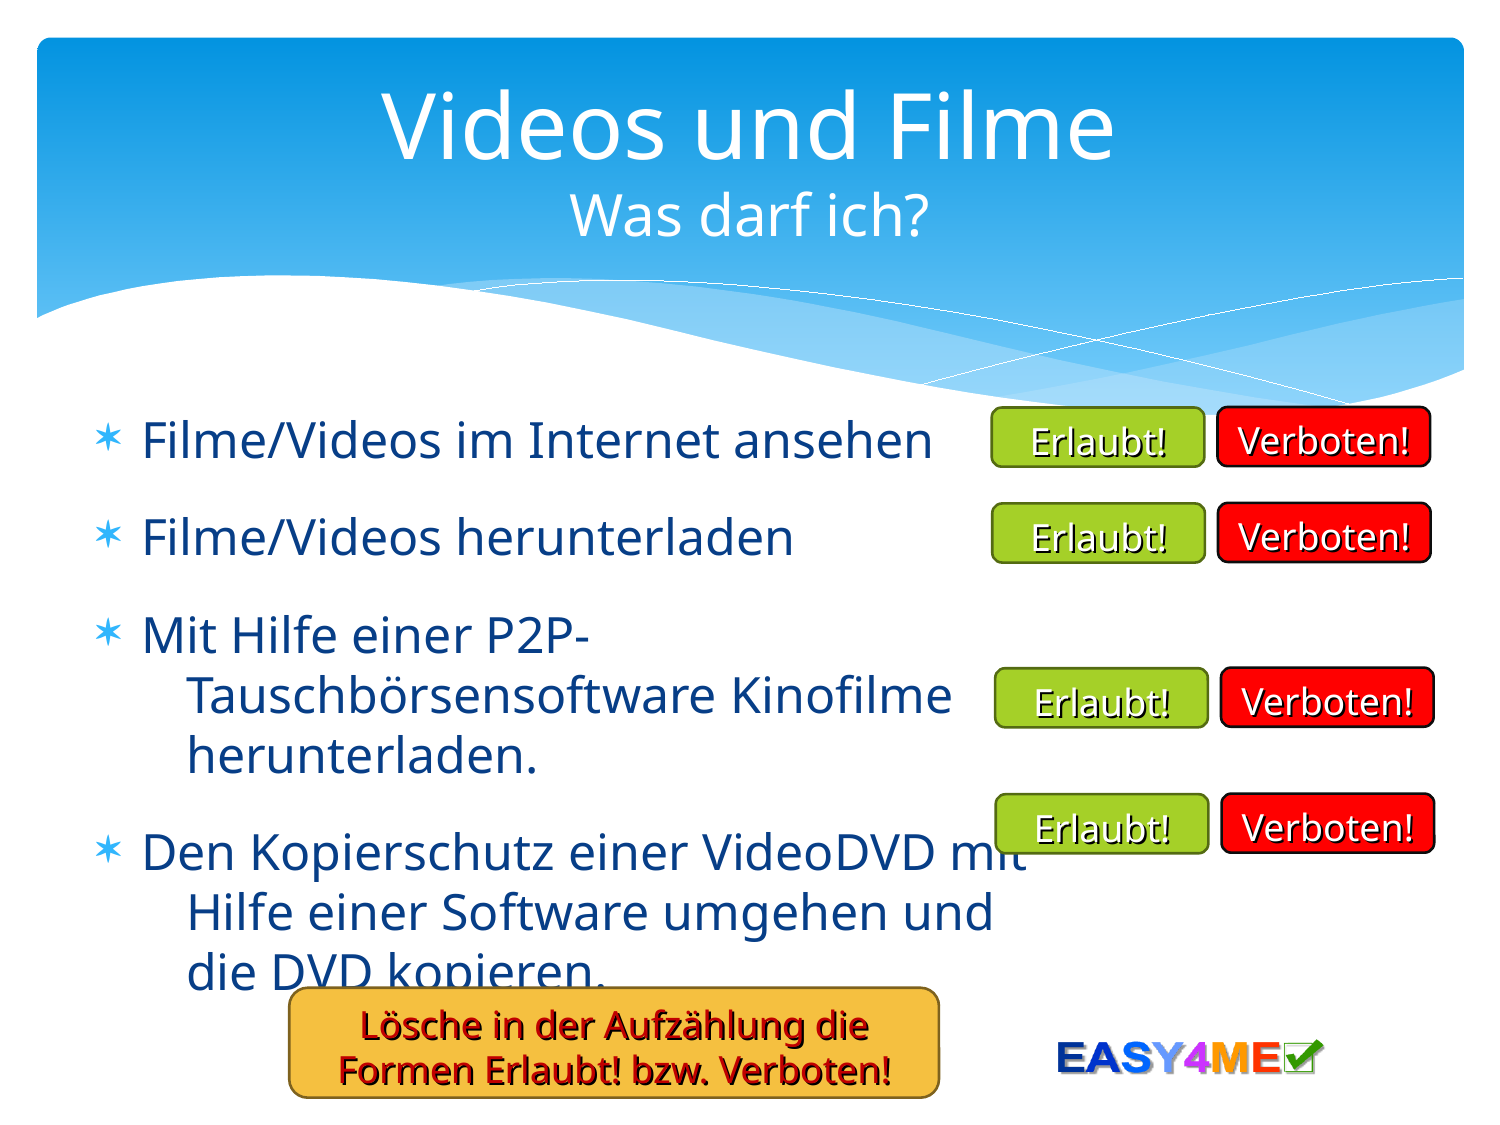

# Videos und Filme Was darf ich?
Filme/Videos im Internet ansehen
Filme/Videos herunterladen
Mit Hilfe einer P2P-Tauschbörsensoftware Kinofilme herunterladen.
Den Kopierschutz einer VideoDVD mit Hilfe einer Software umgehen und die DVD kopieren.
Verboten!
Erlaubt!
Verboten!
Erlaubt!
Verboten!
Erlaubt!
Verboten!
Erlaubt!
Lösche in der Aufzählung die Formen Erlaubt! bzw. Verboten!